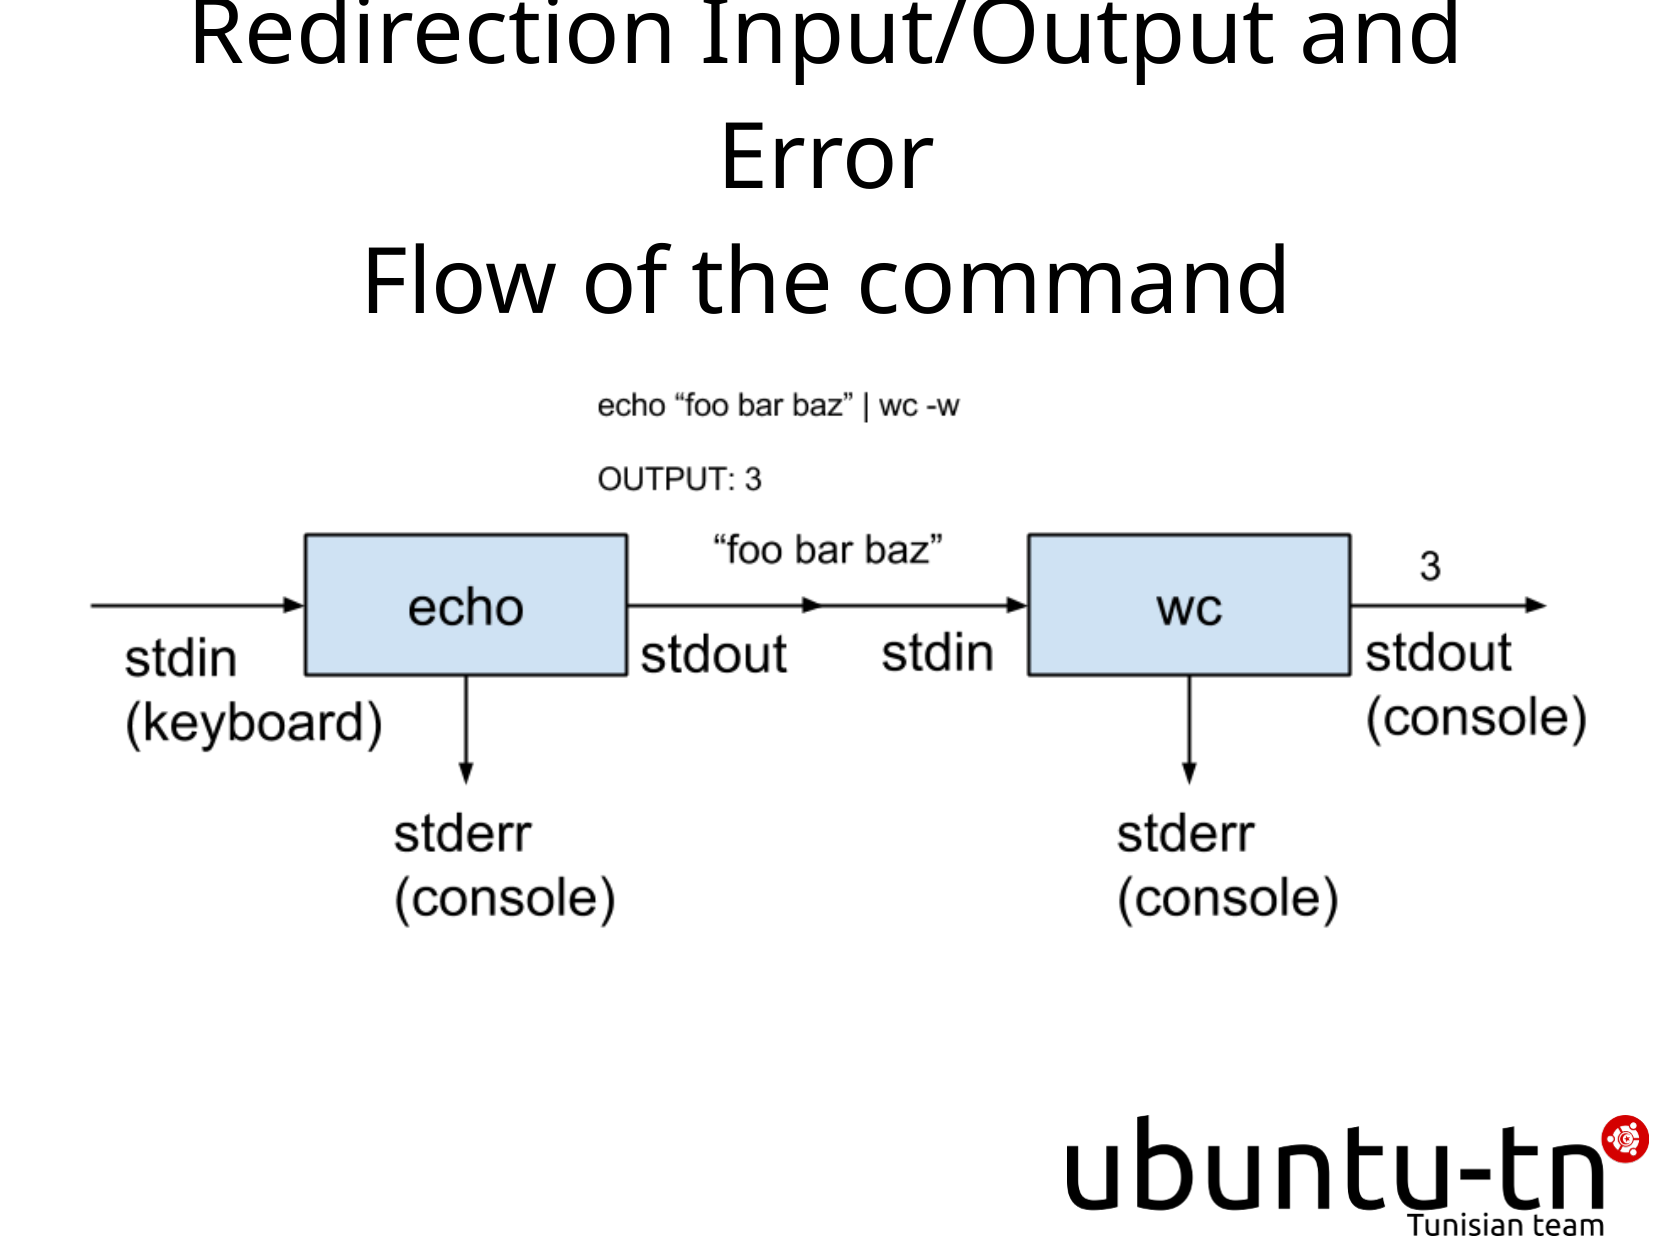

# Redirection Input/Output and Error Flow of the command